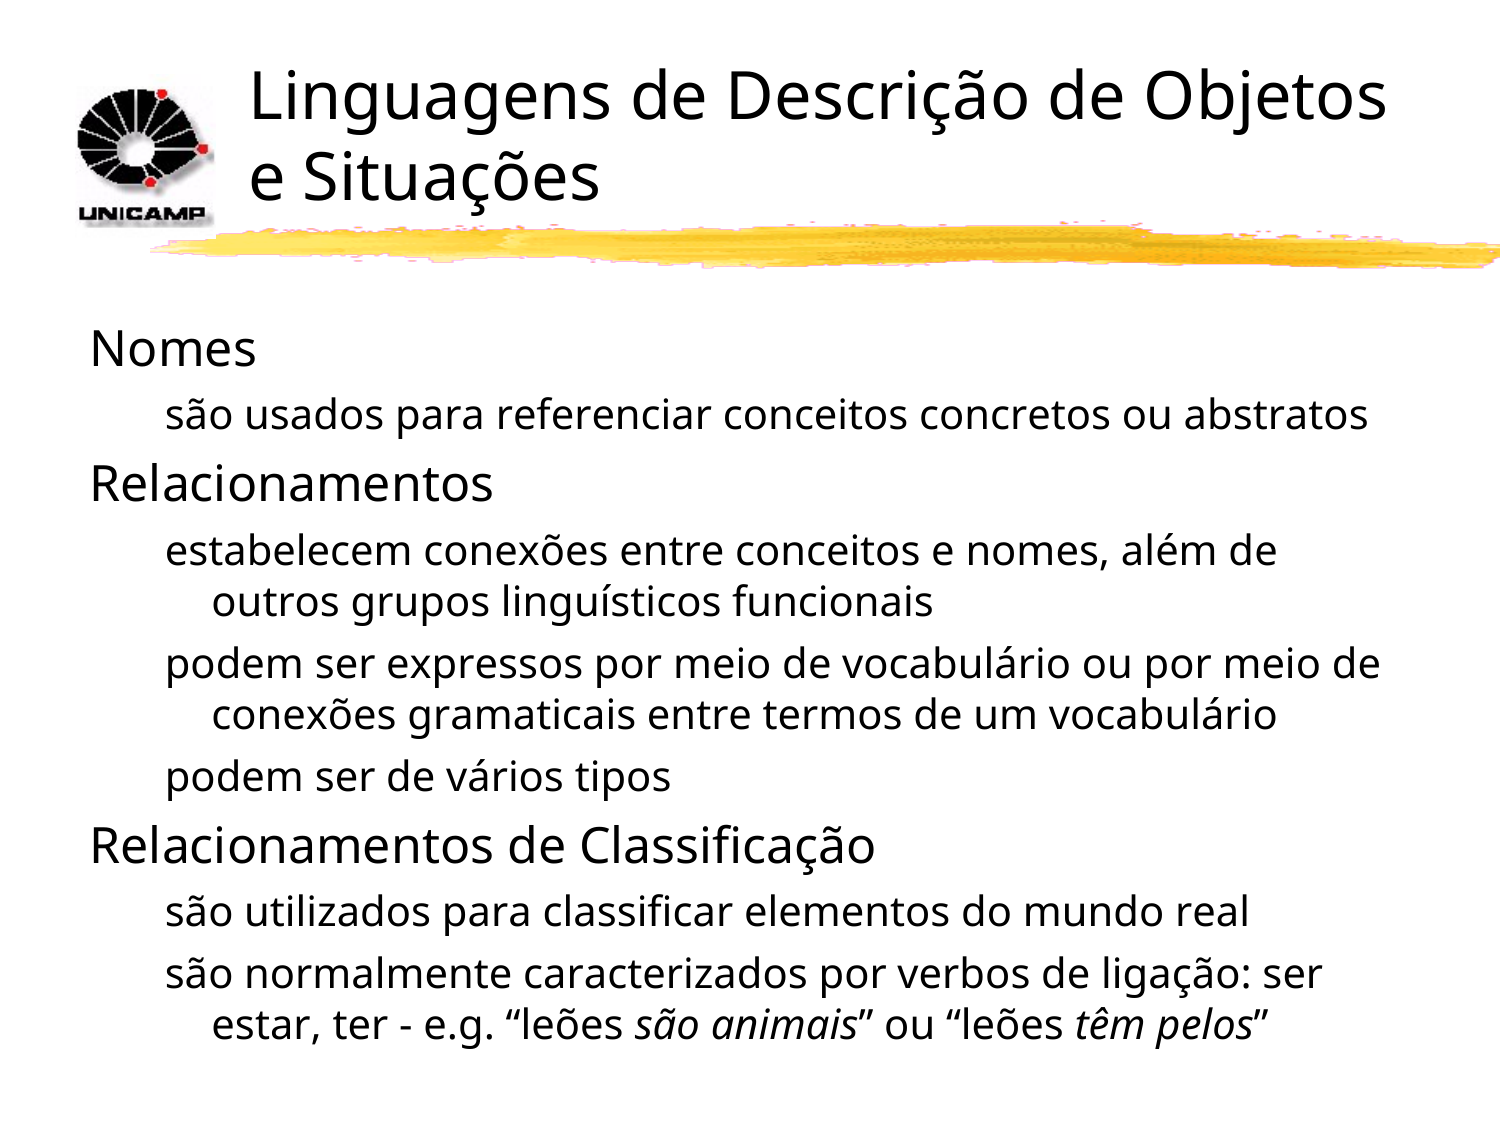

# Linguagens de Descrição de Objetos e Situações
Nomes
são usados para referenciar conceitos concretos ou abstratos
Relacionamentos
estabelecem conexões entre conceitos e nomes, além de outros grupos linguísticos funcionais
podem ser expressos por meio de vocabulário ou por meio de conexões gramaticais entre termos de um vocabulário
podem ser de vários tipos
Relacionamentos de Classificação
são utilizados para classificar elementos do mundo real
são normalmente caracterizados por verbos de ligação: ser estar, ter - e.g. “leões são animais” ou “leões têm pelos”